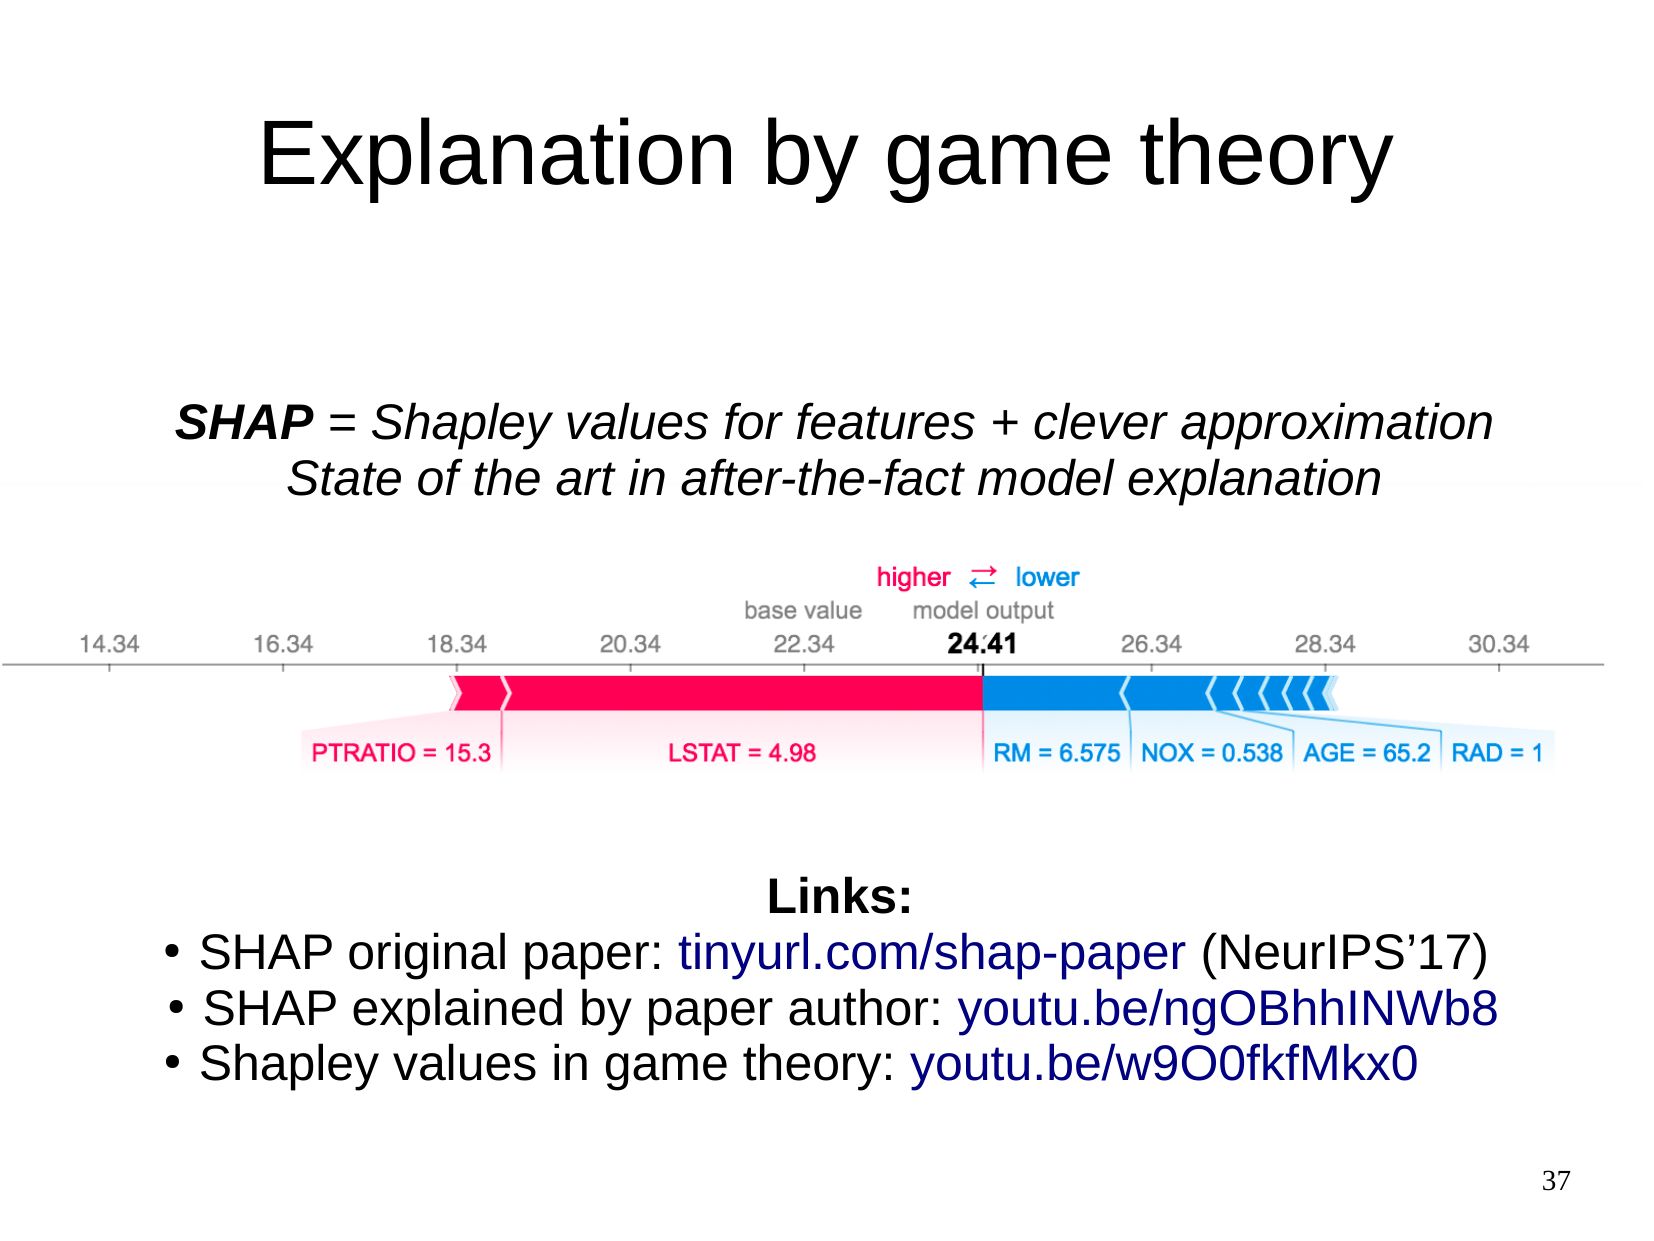

# Explanation by game theory
SHAP = Shapley values for features + clever approximation
State of the art in after-the-fact model explanation
Links:
SHAP original paper: tinyurl.com/shap-paper (NeurIPS’17)
SHAP explained by paper author: youtu.be/ngOBhhINWb8
Shapley values in game theory: youtu.be/w9O0fkfMkx0
37